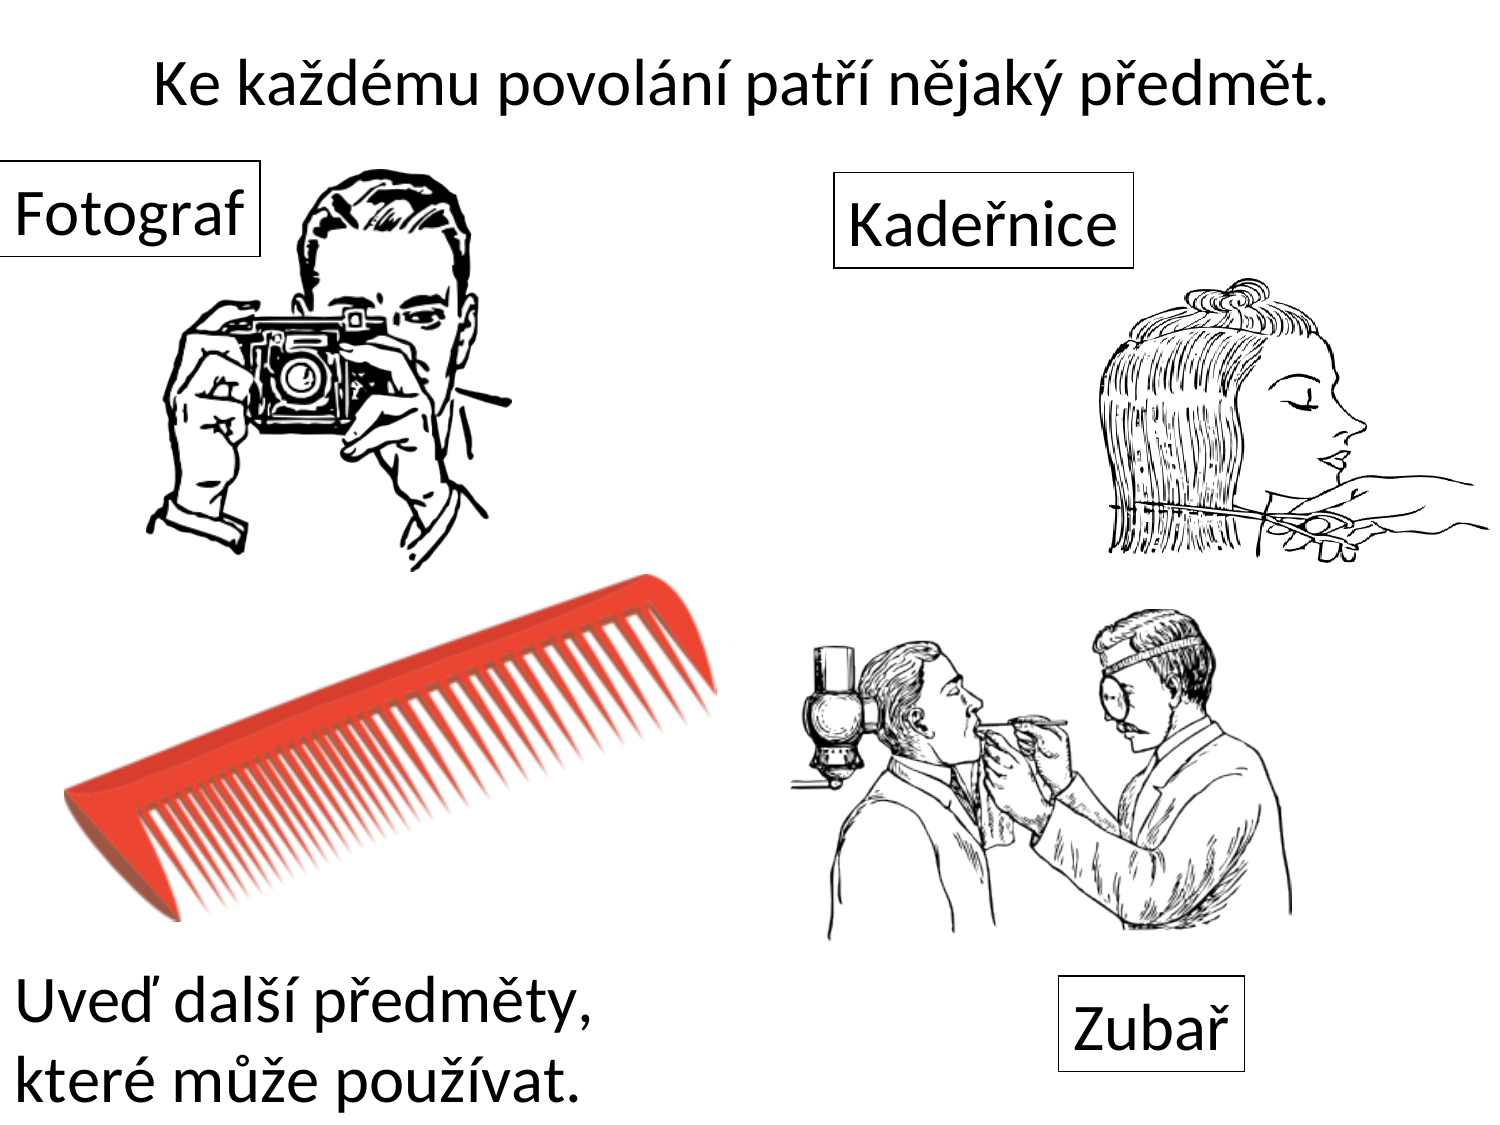

Ke každému povolání patří nějaký předmět.
Fotograf
Kadeřnice
Uveď další předměty,
které může používat.
Zubař